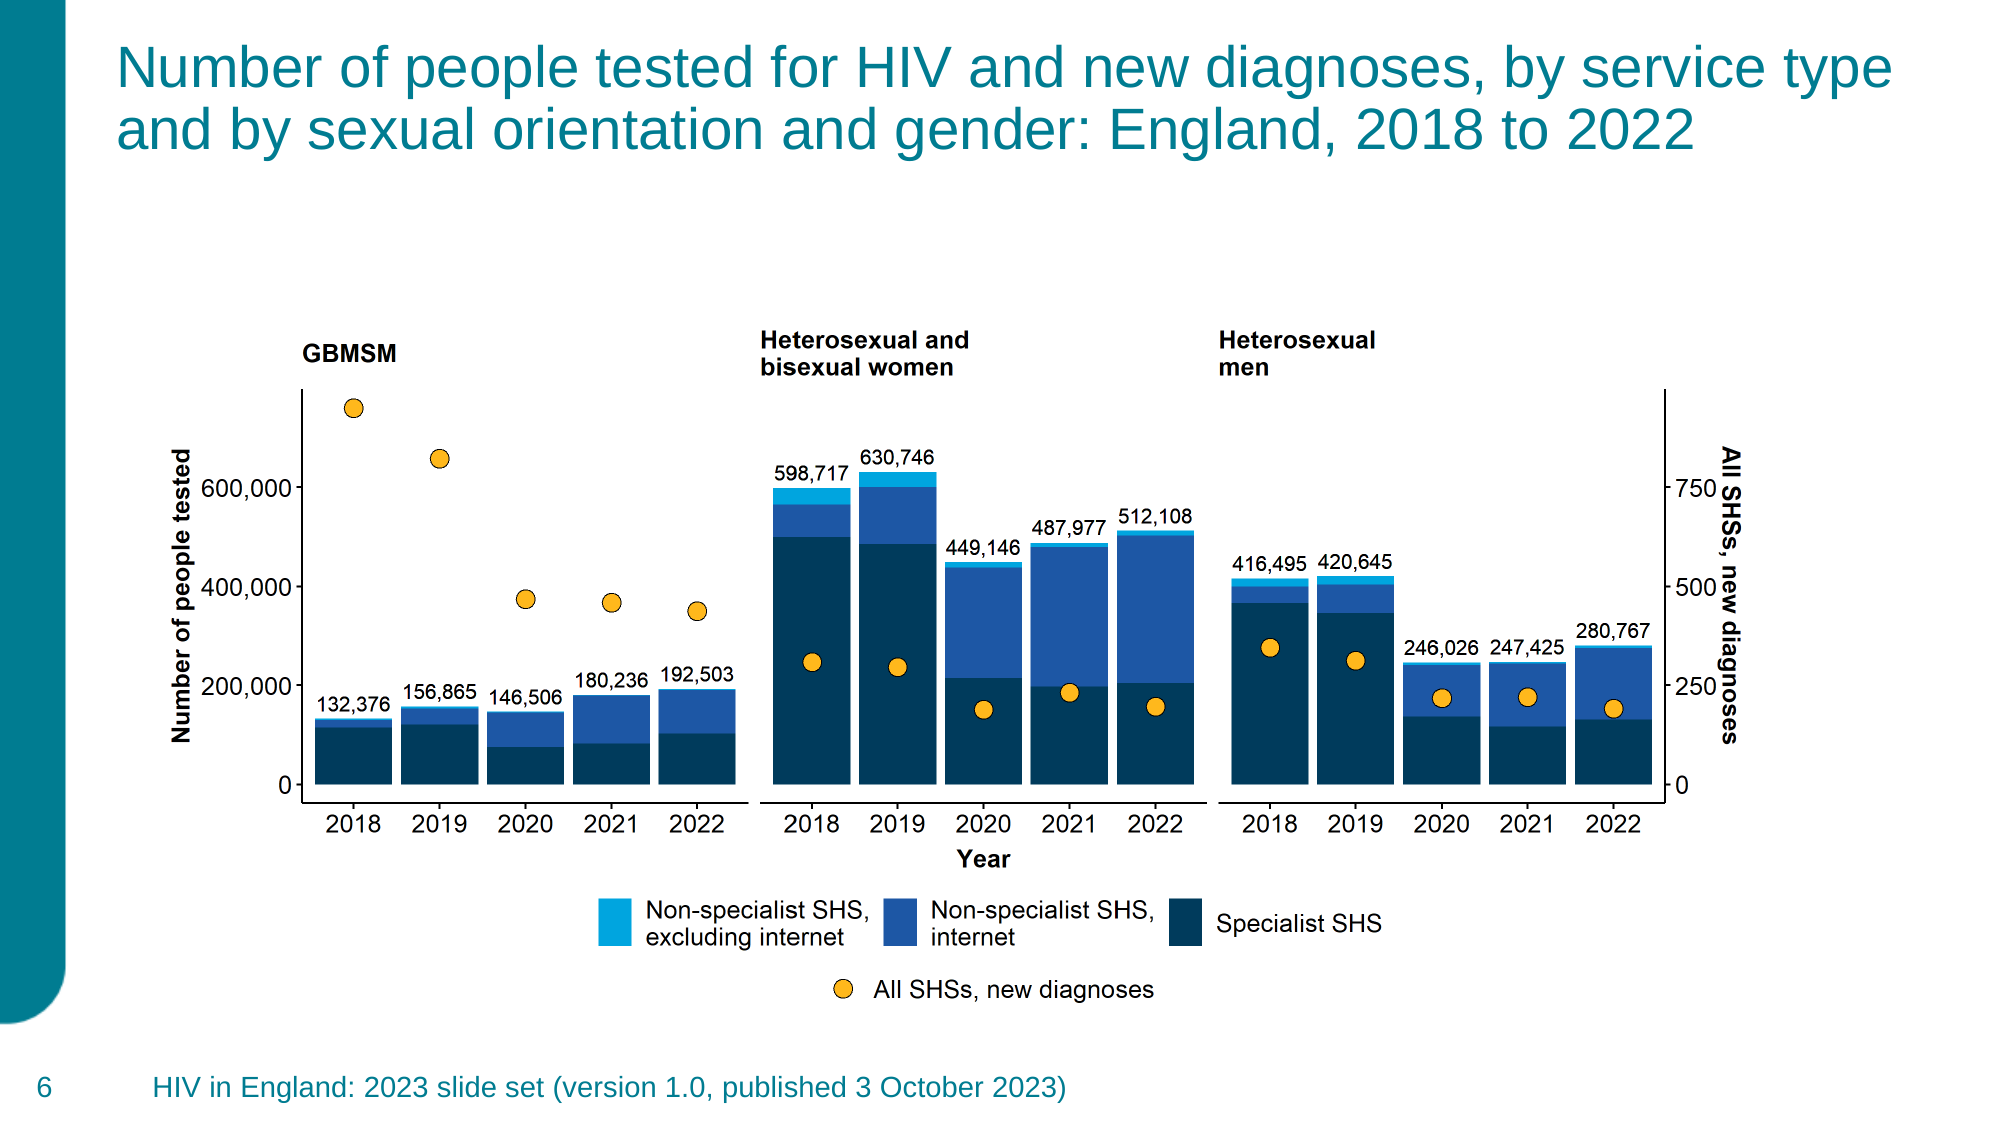

# Number of people tested for HIV and new diagnoses, by service type and by sexual orientation and gender: England, 2018 to 2022
6
HIV in England: 2023 slide set (version 1.0, published 3 October 2023)